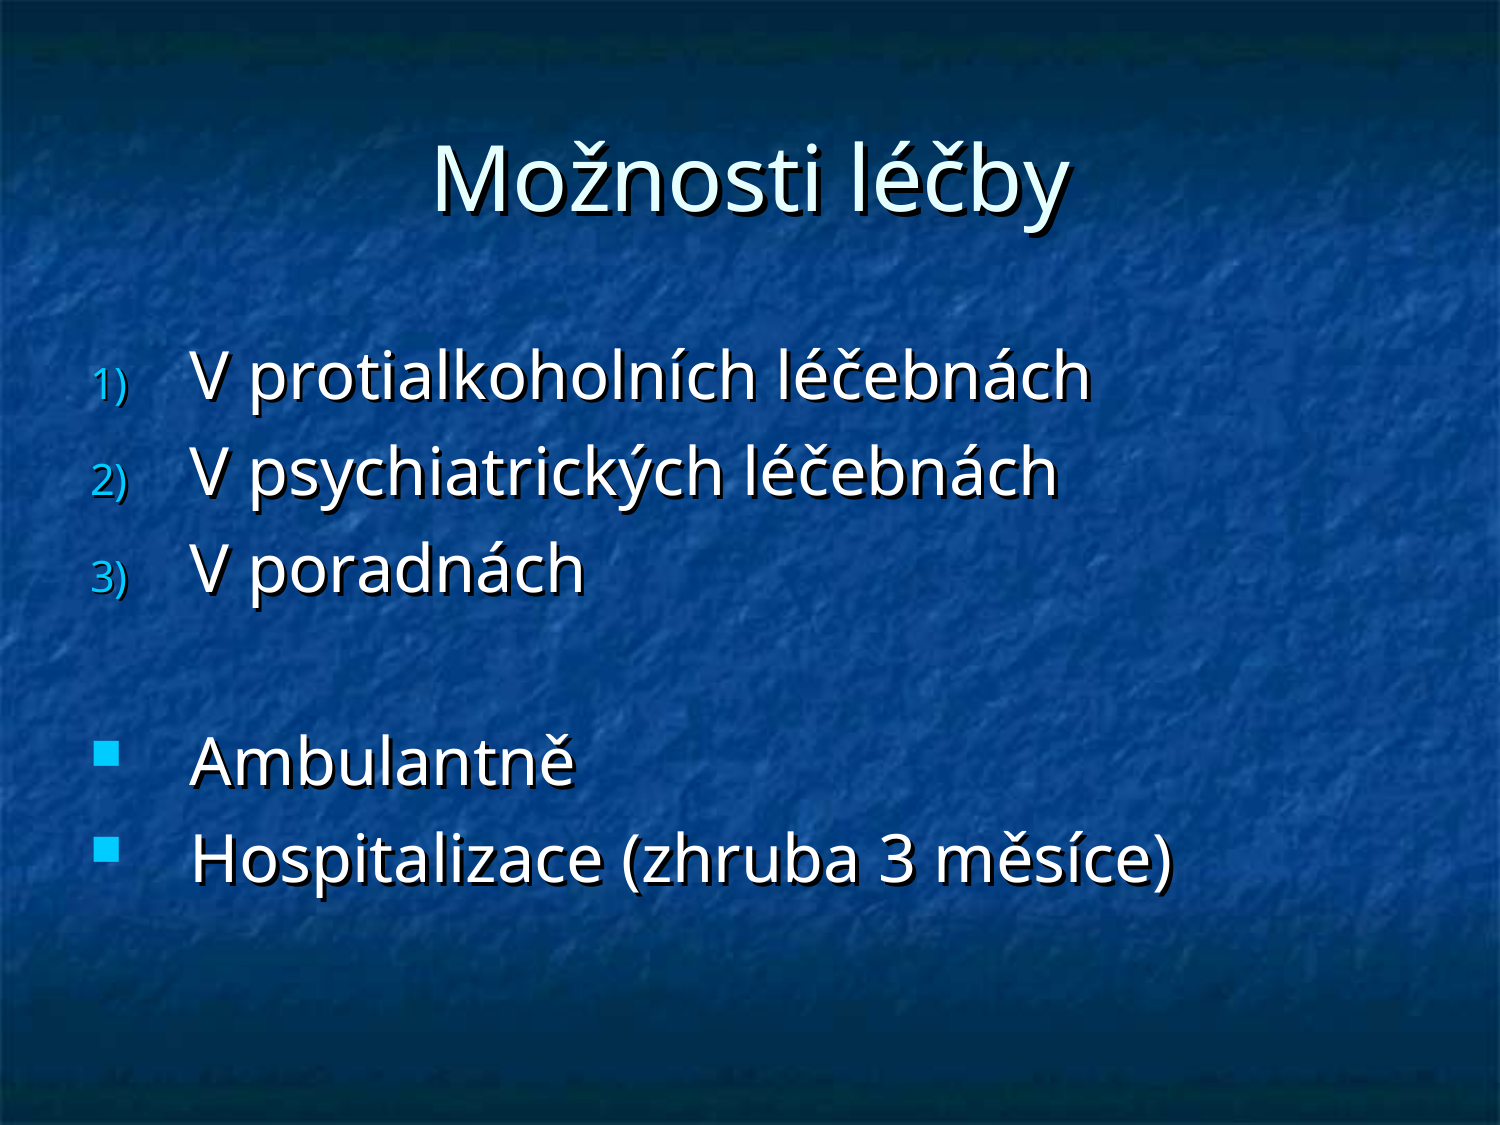

# Možnosti léčby
V protialkoholních léčebnách
V psychiatrických léčebnách
V poradnách
Ambulantně
Hospitalizace (zhruba 3 měsíce)